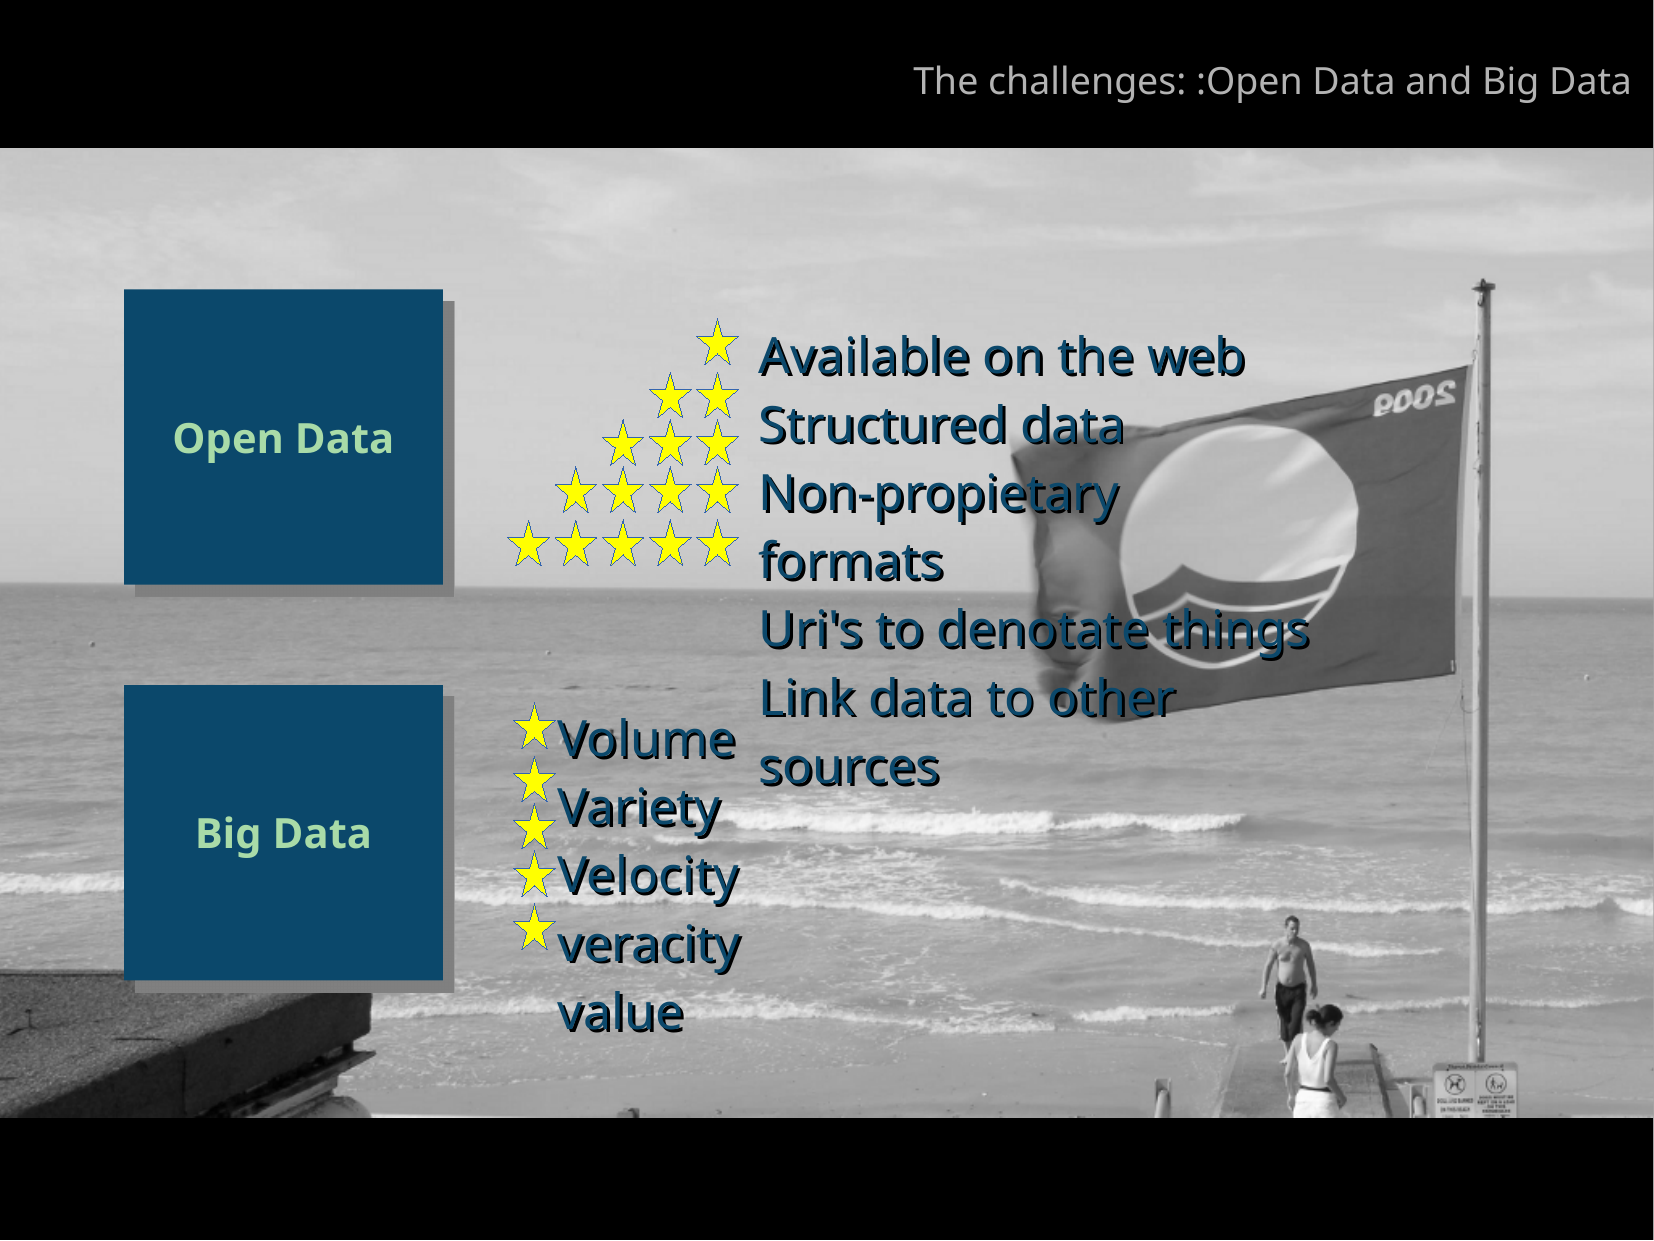

The challenges: :Open Data and Big Data
Open Data
Available on the web
Structured data
Non-propietary formats
Uri's to denotate things
Link data to other sources
Big Data
Volume
Variety
Velocity
veracity
value